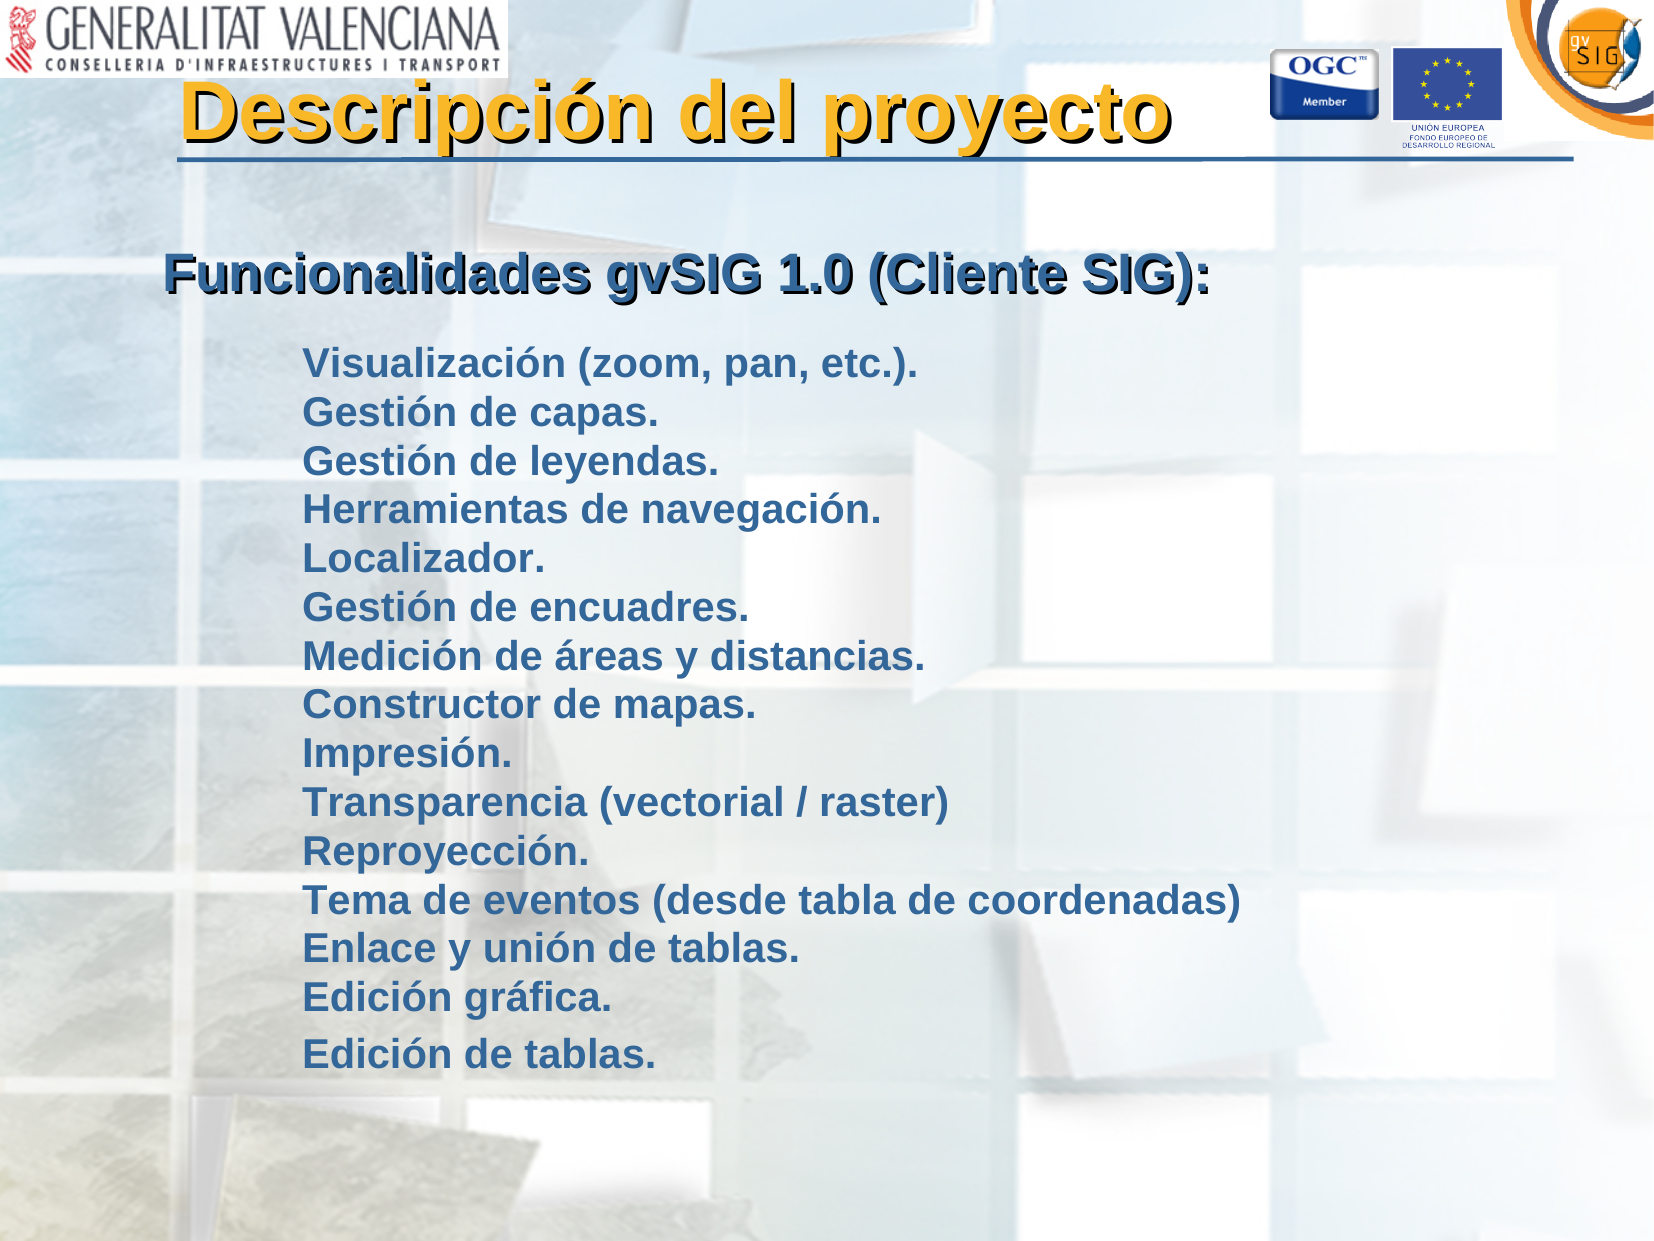

# Descripción del proyecto
Funcionalidades gvSIG 1.0 (Cliente SIG):
 Visualización (zoom, pan, etc.).
 Gestión de capas.
 Gestión de leyendas.
 Herramientas de navegación.
 Localizador.
 Gestión de encuadres.
 Medición de áreas y distancias.
 Constructor de mapas.
 Impresión.
 Transparencia (vectorial / raster)
 Reproyección.
 Tema de eventos (desde tabla de coordenadas)
 Enlace y unión de tablas.
 Edición gráfica.
 Edición de tablas.